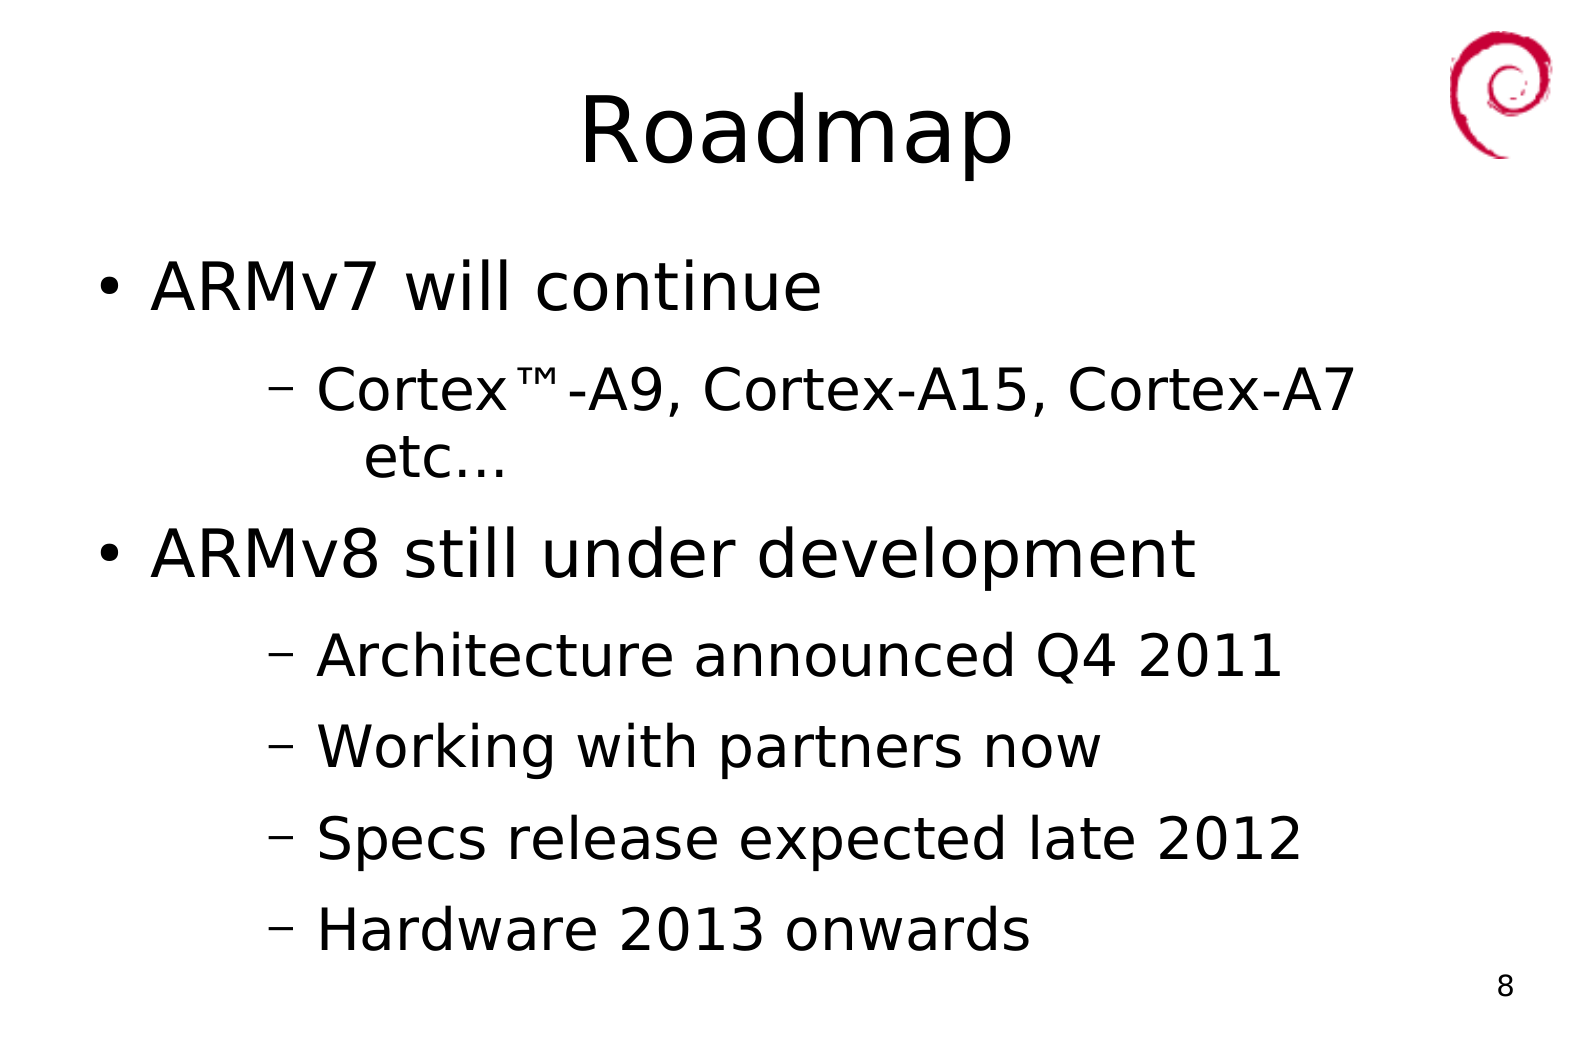

# Roadmap
ARMv7 will continue
Cortex™-A9, Cortex-A15, Cortex-A7 etc...
ARMv8 still under development
Architecture announced Q4 2011
Working with partners now
Specs release expected late 2012
Hardware 2013 onwards
8